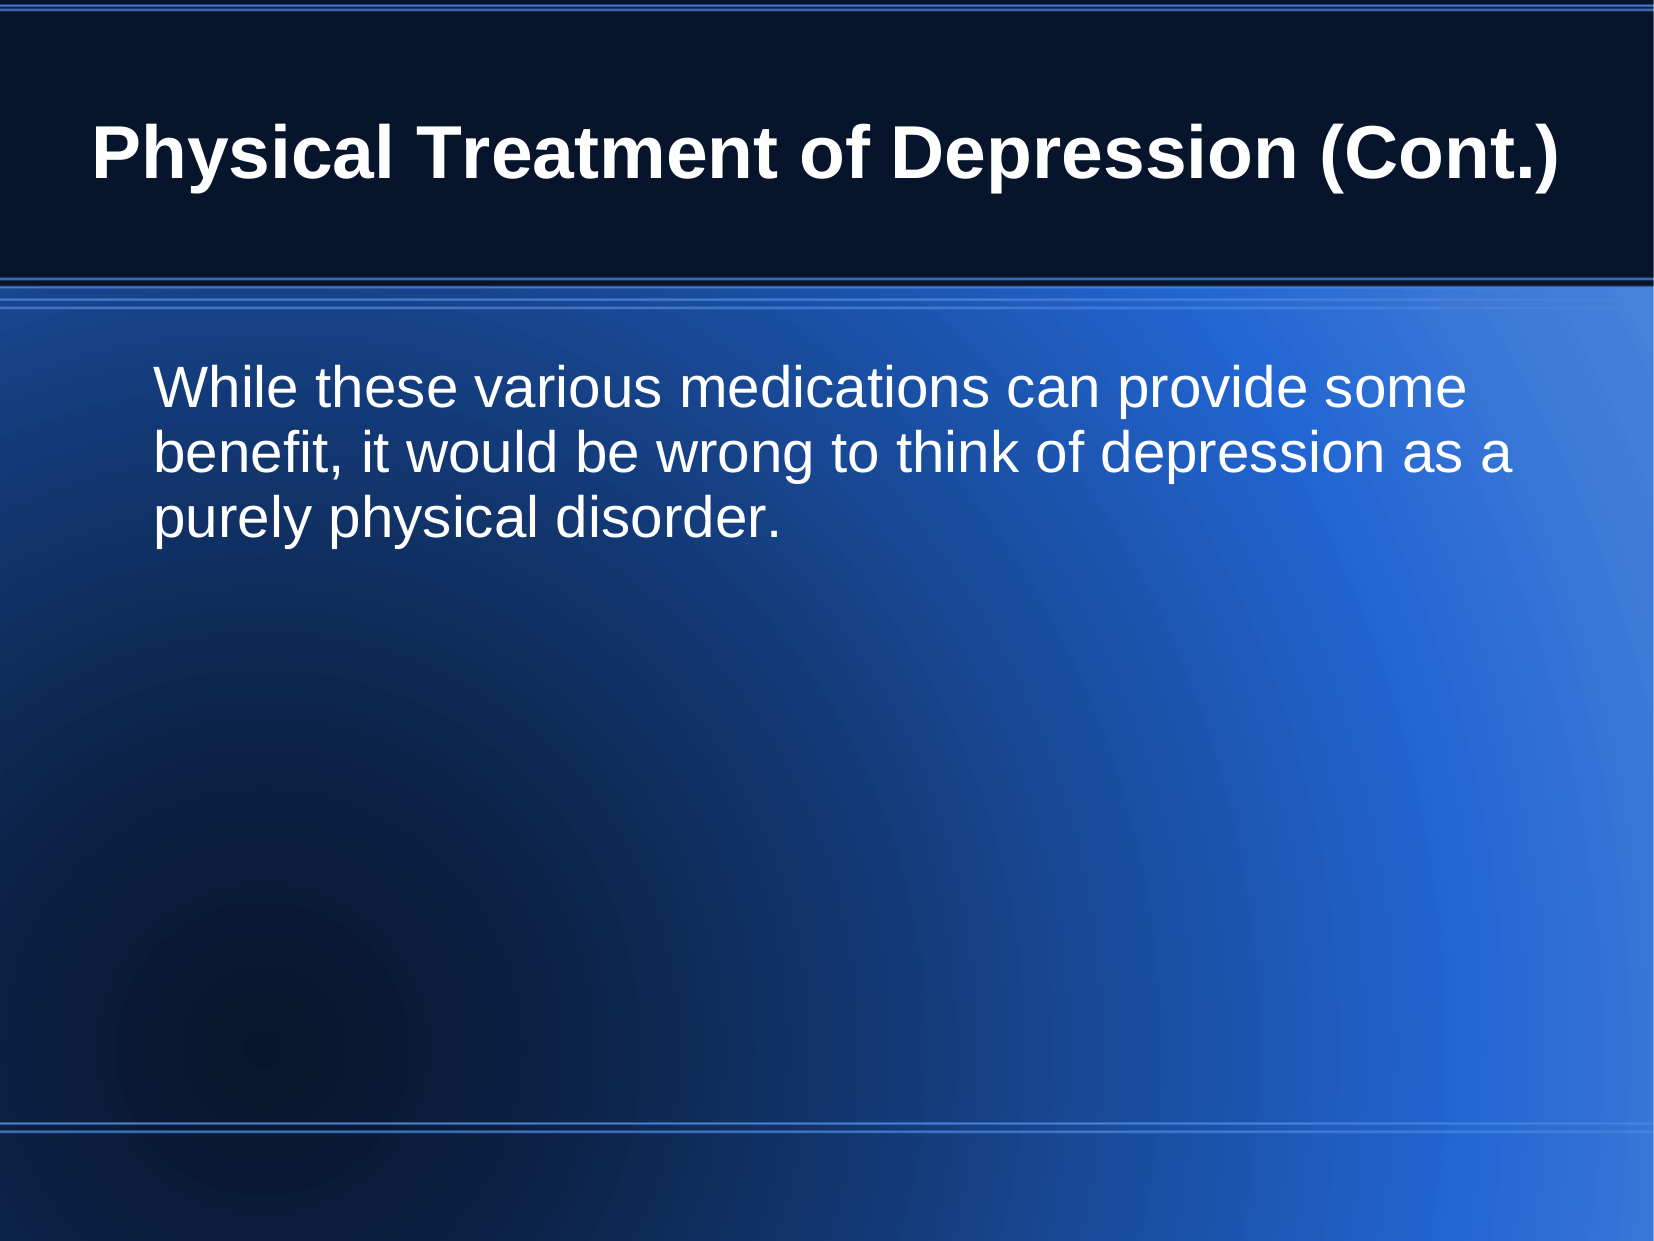

# Physical Treatment of Depression (Cont.)
While these various medications can provide some benefit, it would be wrong to think of depression as a purely physical disorder.